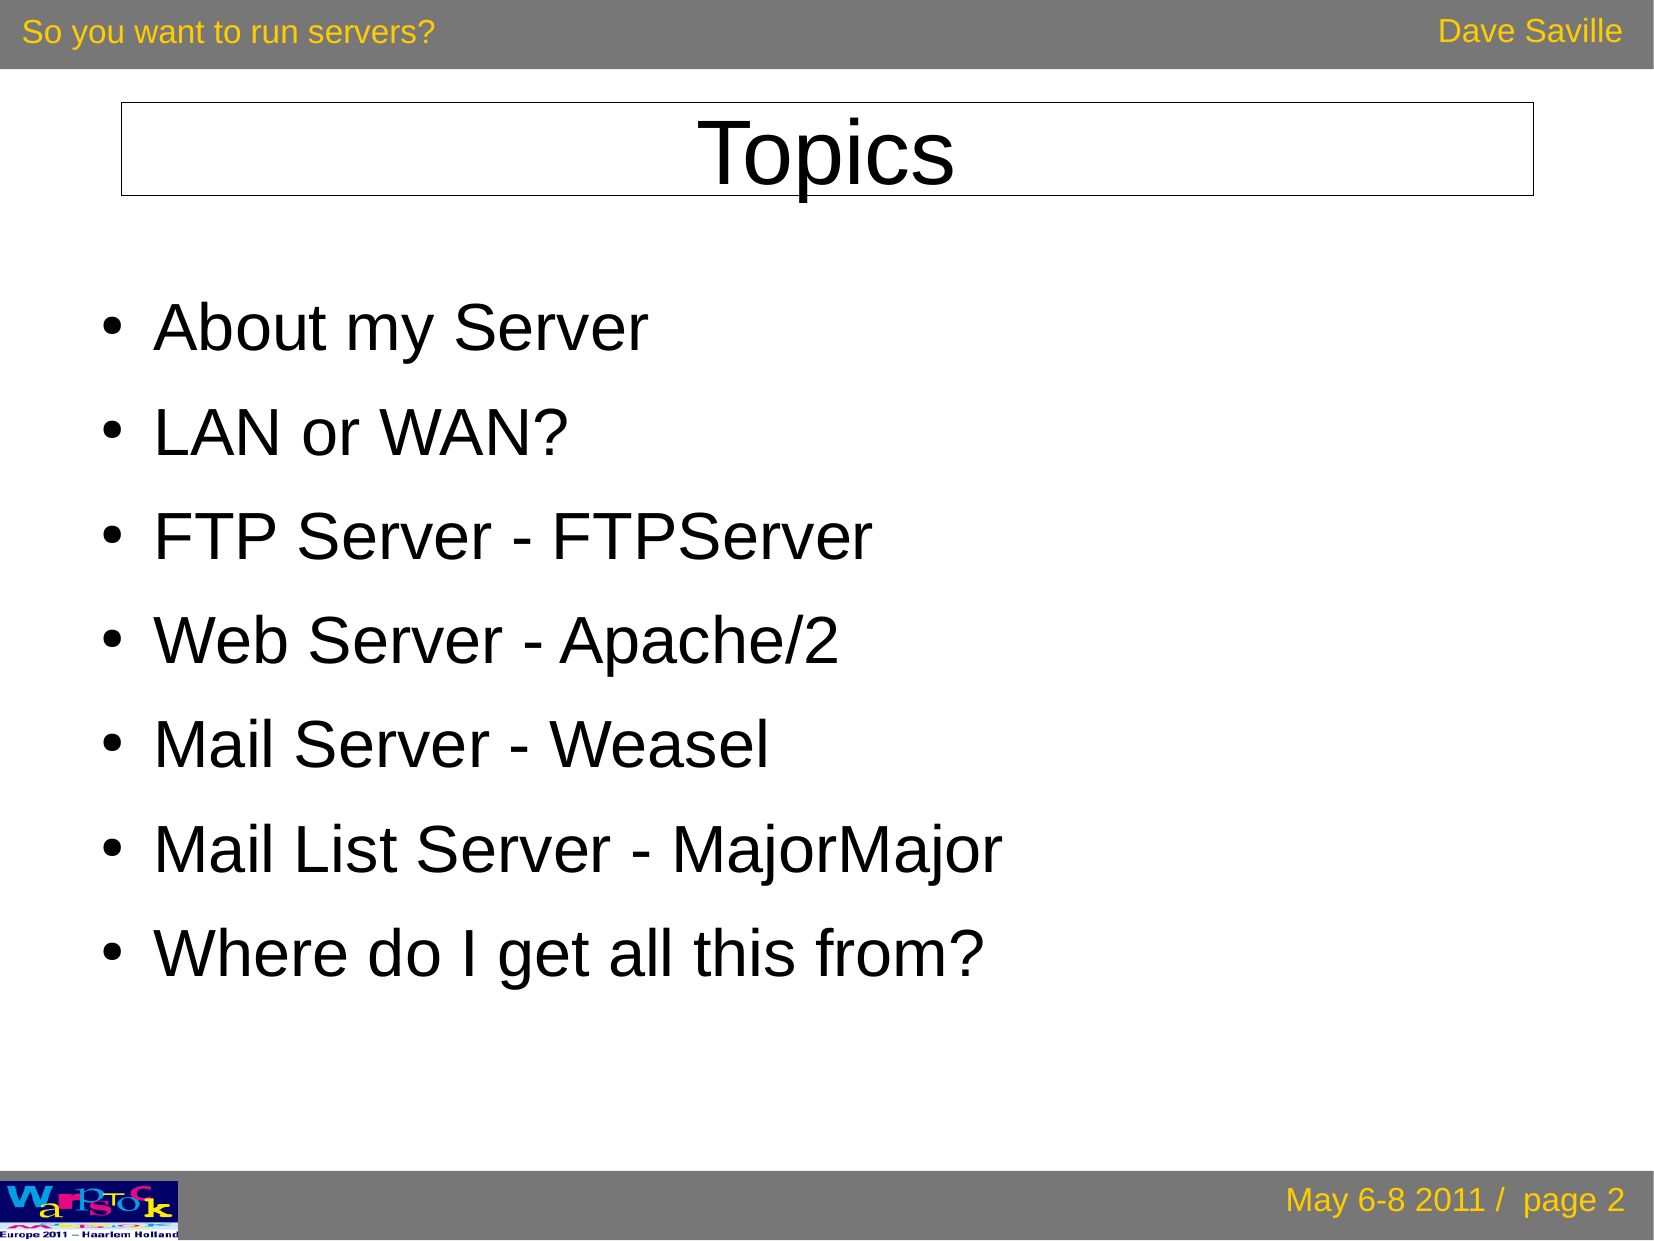

# Topics
About my Server
LAN or WAN?
FTP Server - FTPServer
Web Server - Apache/2
Mail Server - Weasel
Mail List Server - MajorMajor
Where do I get all this from?